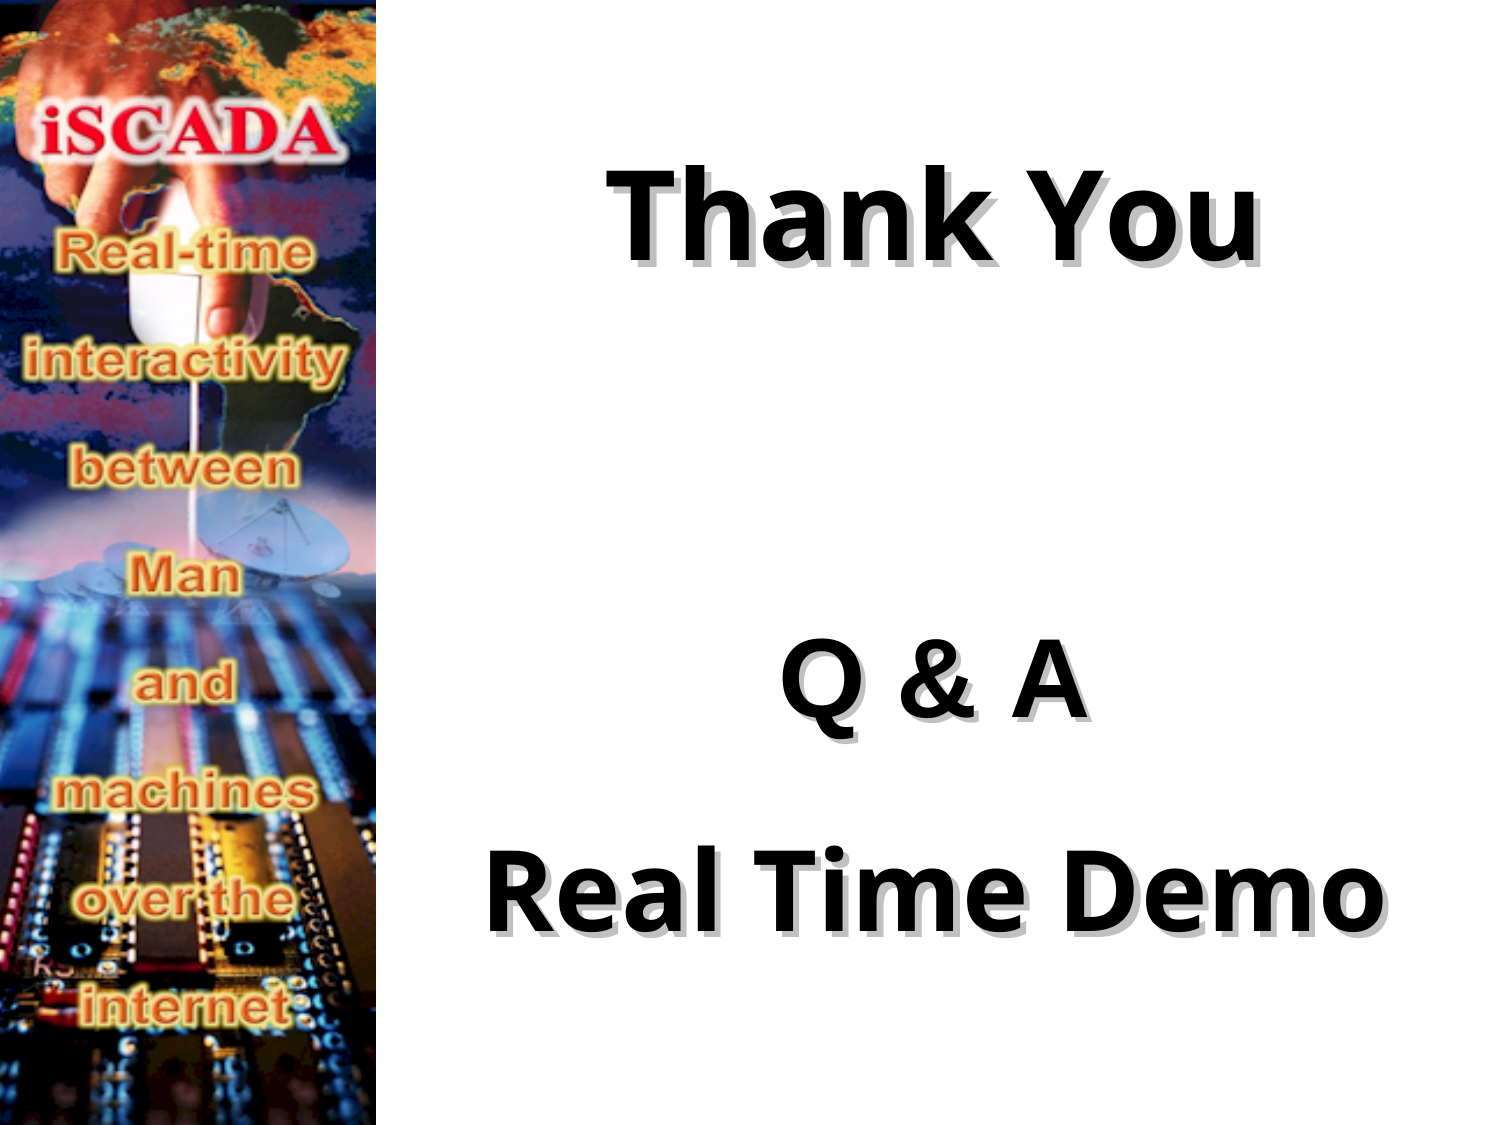

Thank You
Q & A
Real Time Demo